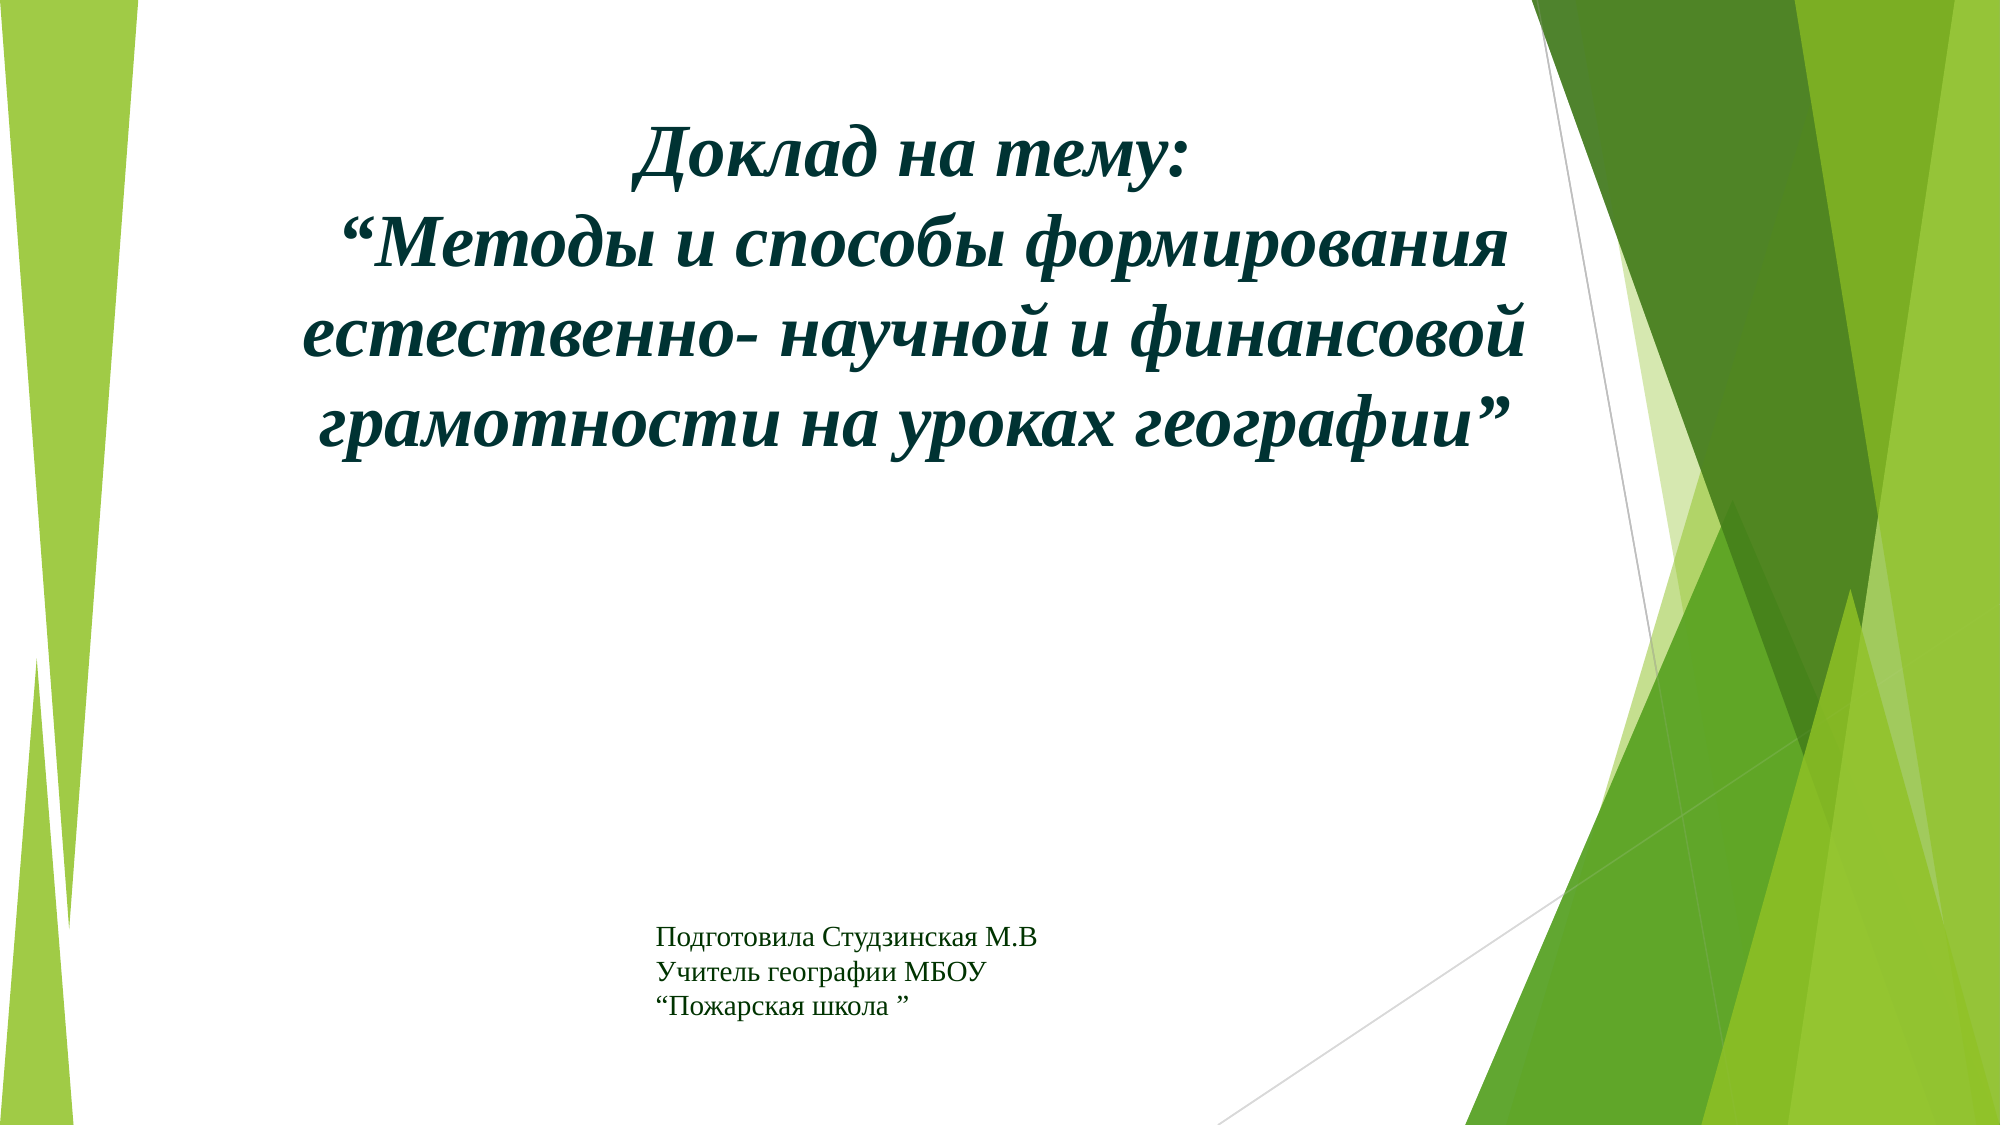

# Доклад на тему: “Методы и способы формирования естественно- научной и финансовой грамотности на уроках географии”
Подготовила Студзинская М.В
Учитель географии МБОУ “Пожарская школа ”